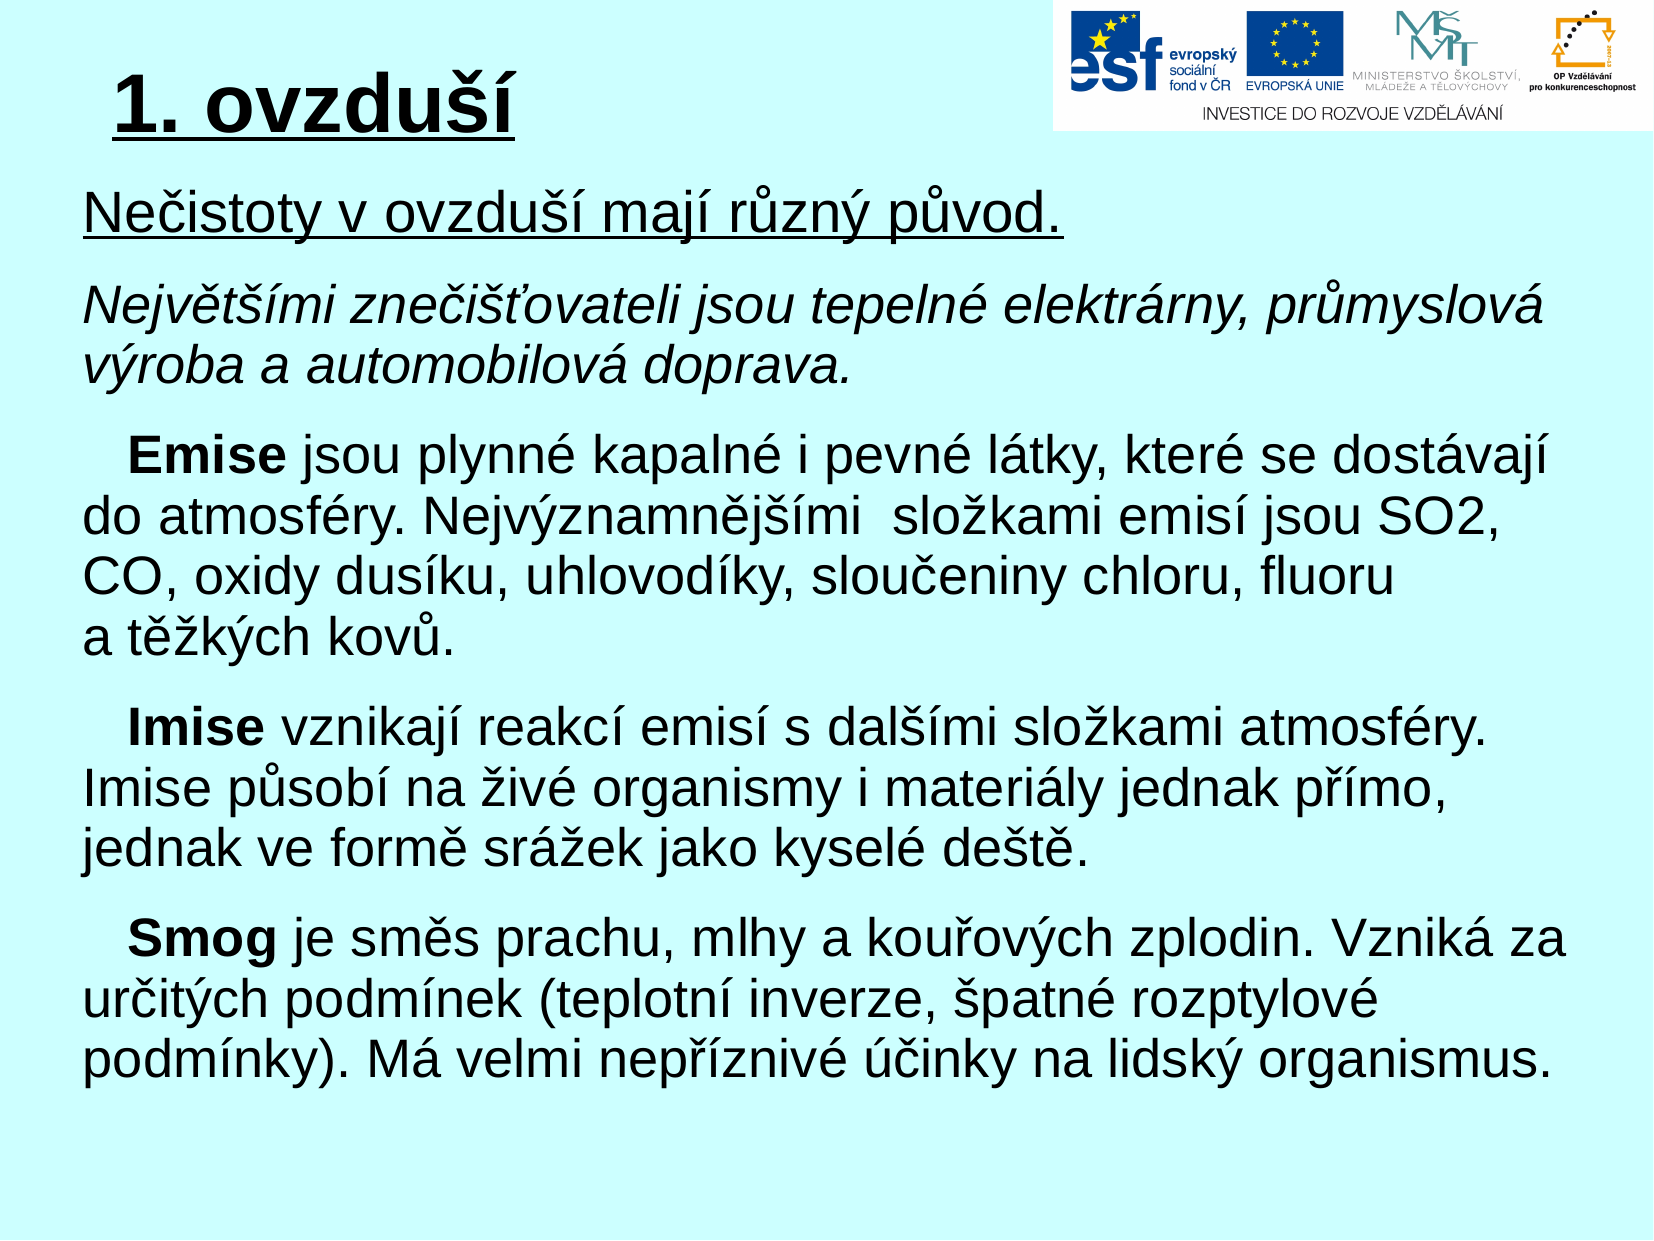

# 1. ovzduší
Nečistoty v ovzduší mají různý původ.
Největšími znečišťovateli jsou tepelné elektrárny, průmyslová výroba a automobilová doprava.
 Emise jsou plynné kapalné i pevné látky, které se dostávají do atmosféry. Nejvýznamnějšími složkami emisí jsou SO2, CO, oxidy dusíku, uhlovodíky, sloučeniny chloru, fluoru a těžkých kovů.
 Imise vznikají reakcí emisí s dalšími složkami atmosféry. Imise působí na živé organismy i materiály jednak přímo, jednak ve formě srážek jako kyselé deště.
 Smog je směs prachu, mlhy a kouřových zplodin. Vzniká za určitých podmínek (teplotní inverze, špatné rozptylové podmínky). Má velmi nepříznivé účinky na lidský organismus.